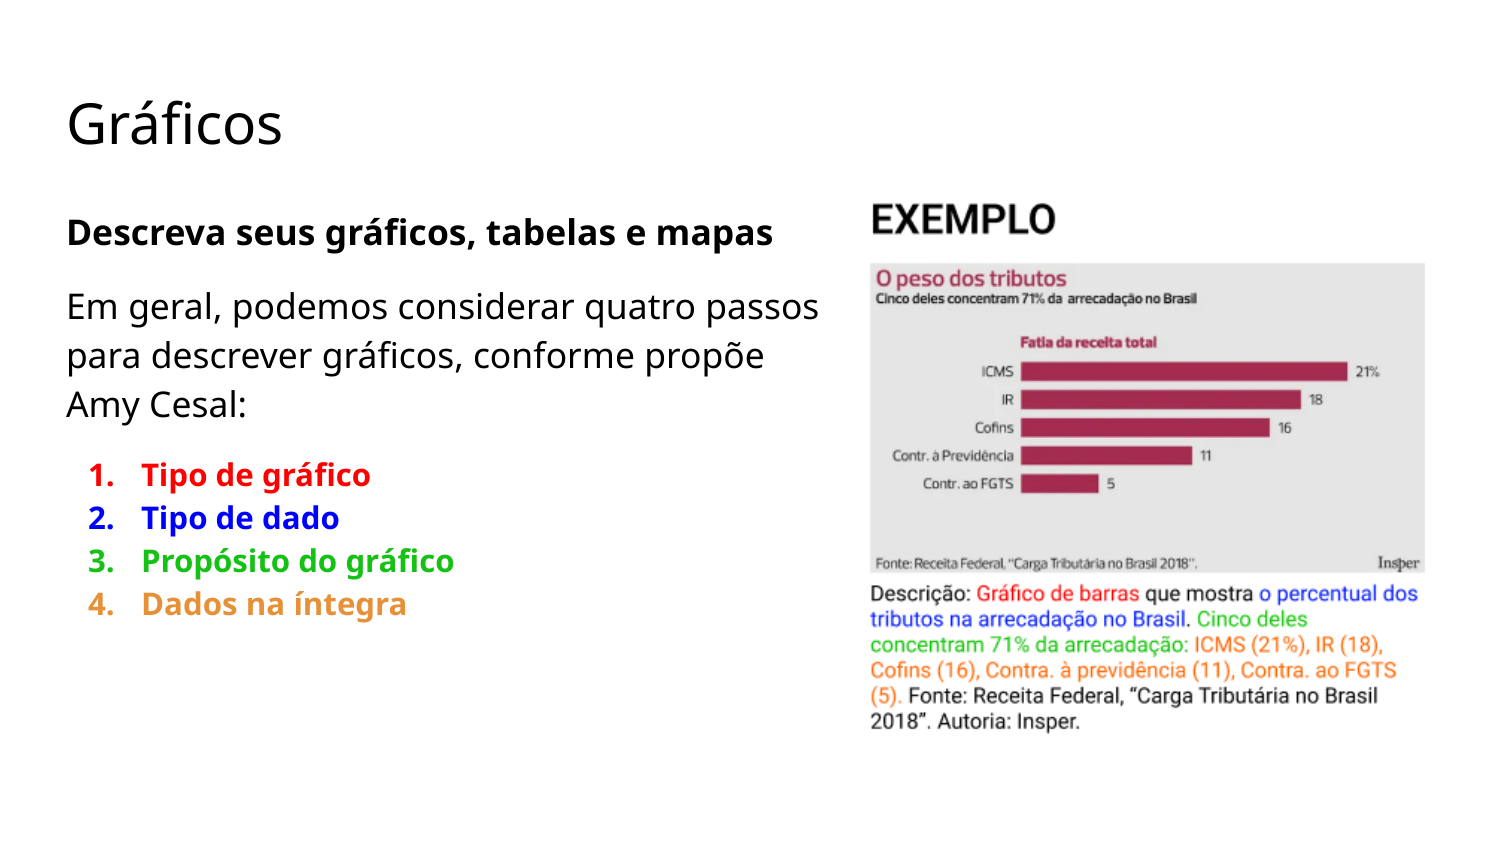

# Gráficos
Descreva seus gráficos, tabelas e mapas
Em geral, podemos considerar quatro passos para descrever gráficos, conforme propõe Amy Cesal:
Tipo de gráfico
Tipo de dado
Propósito do gráfico
Dados na íntegra